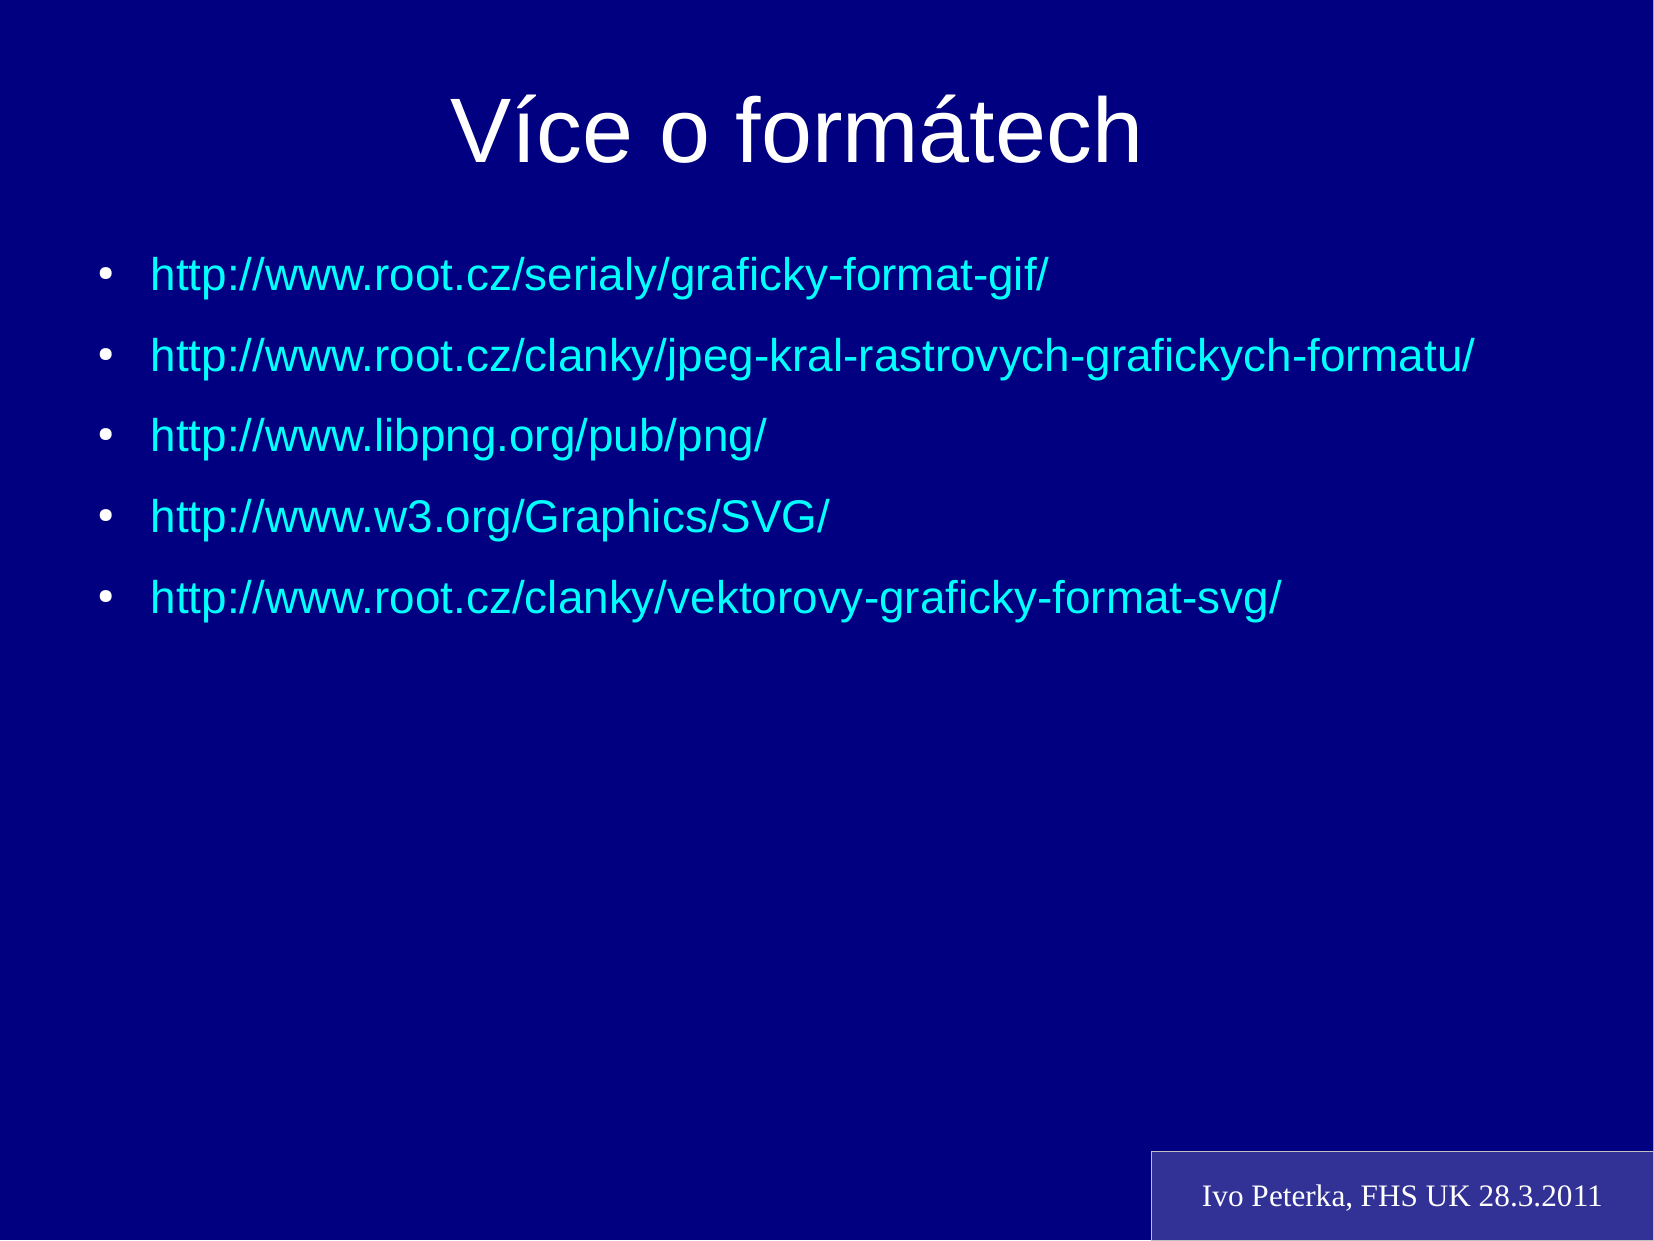

# Více o formátech
http://www.root.cz/serialy/graficky-format-gif/
http://www.root.cz/clanky/jpeg-kral-rastrovych-grafickych-formatu/
http://www.libpng.org/pub/png/
http://www.w3­.org/Graphics/SVG/
http://www.root.cz/clanky/vektorovy-graficky-format-svg/